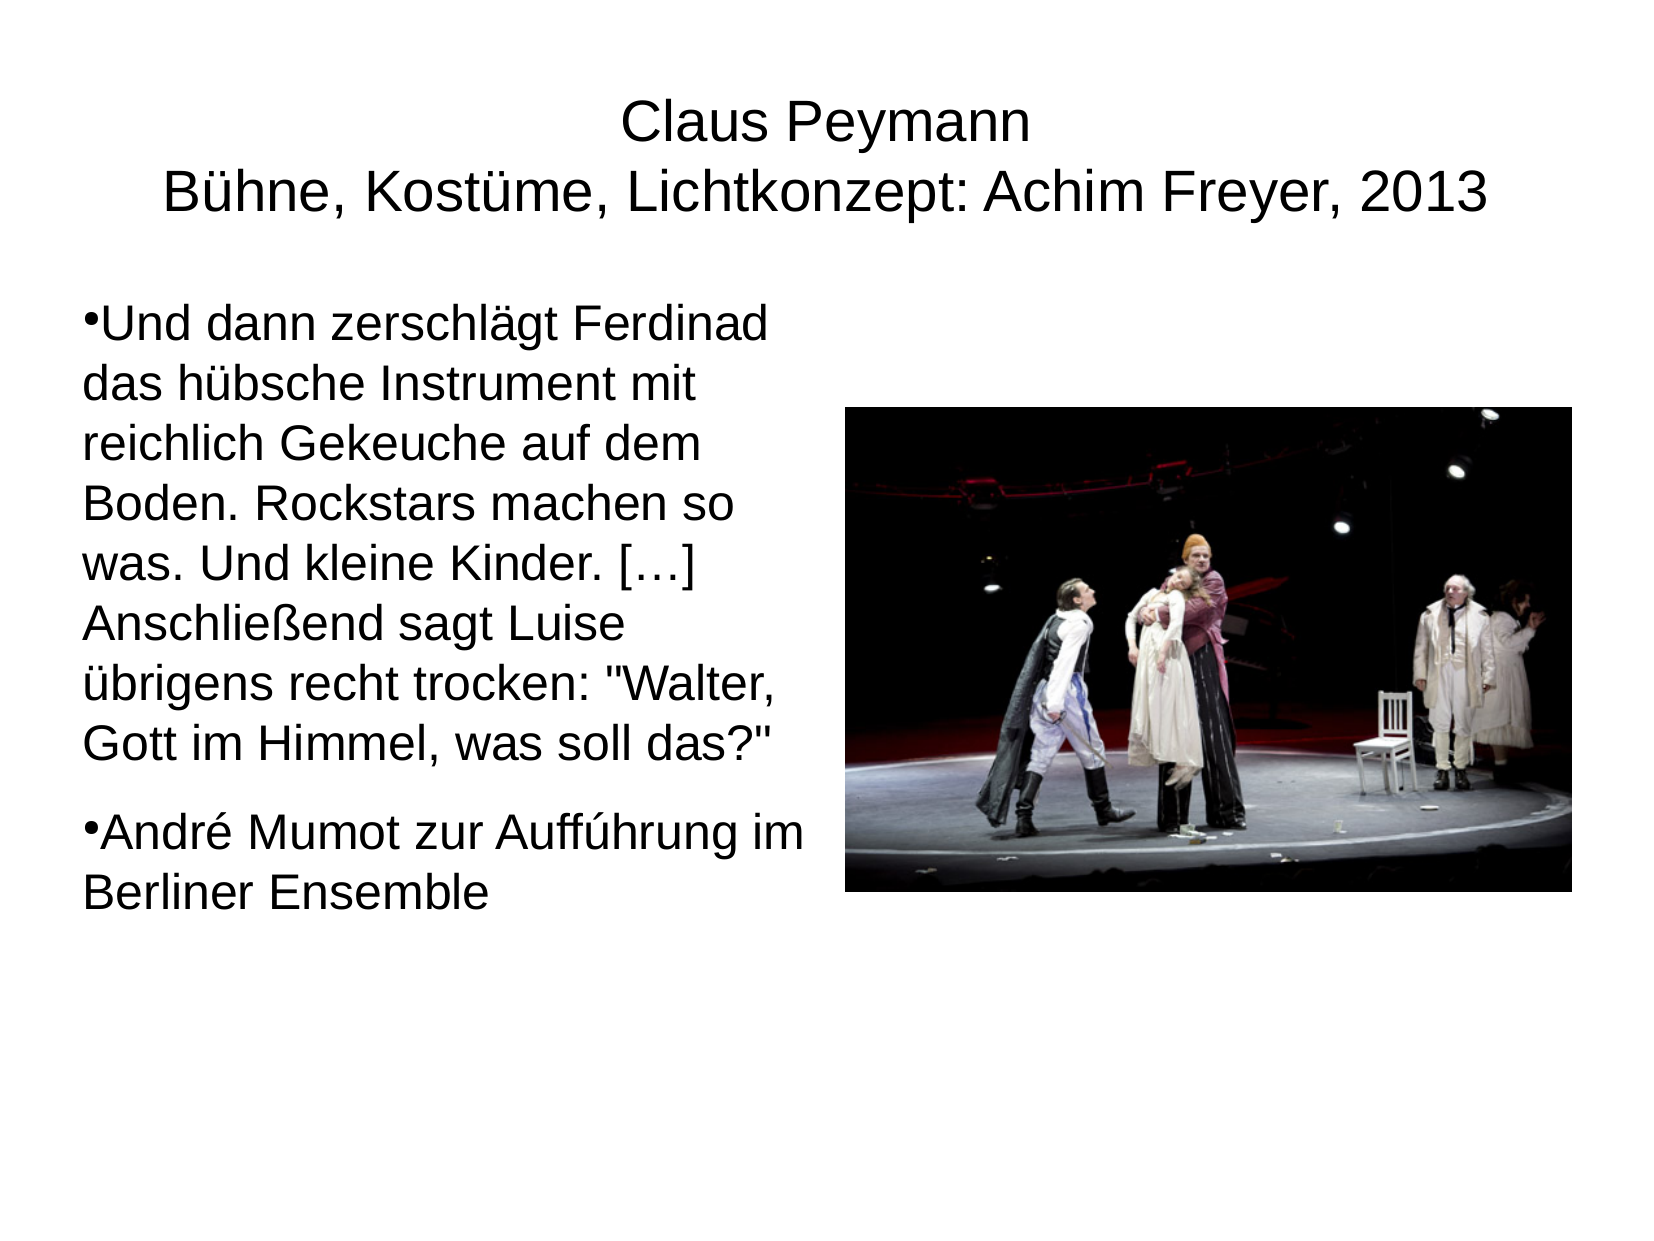

# Claus Peymann Bühne, Kostüme, Lichtkonzept: Achim Freyer, 2013
Und dann zerschlägt Ferdinad das hübsche Instrument mit reichlich Gekeuche auf dem Boden. Rockstars machen so was. Und kleine Kinder. […] Anschließend sagt Luise übrigens recht trocken: "Walter, Gott im Himmel, was soll das?"
André Mumot zur Auffúhrung im Berliner Ensemble